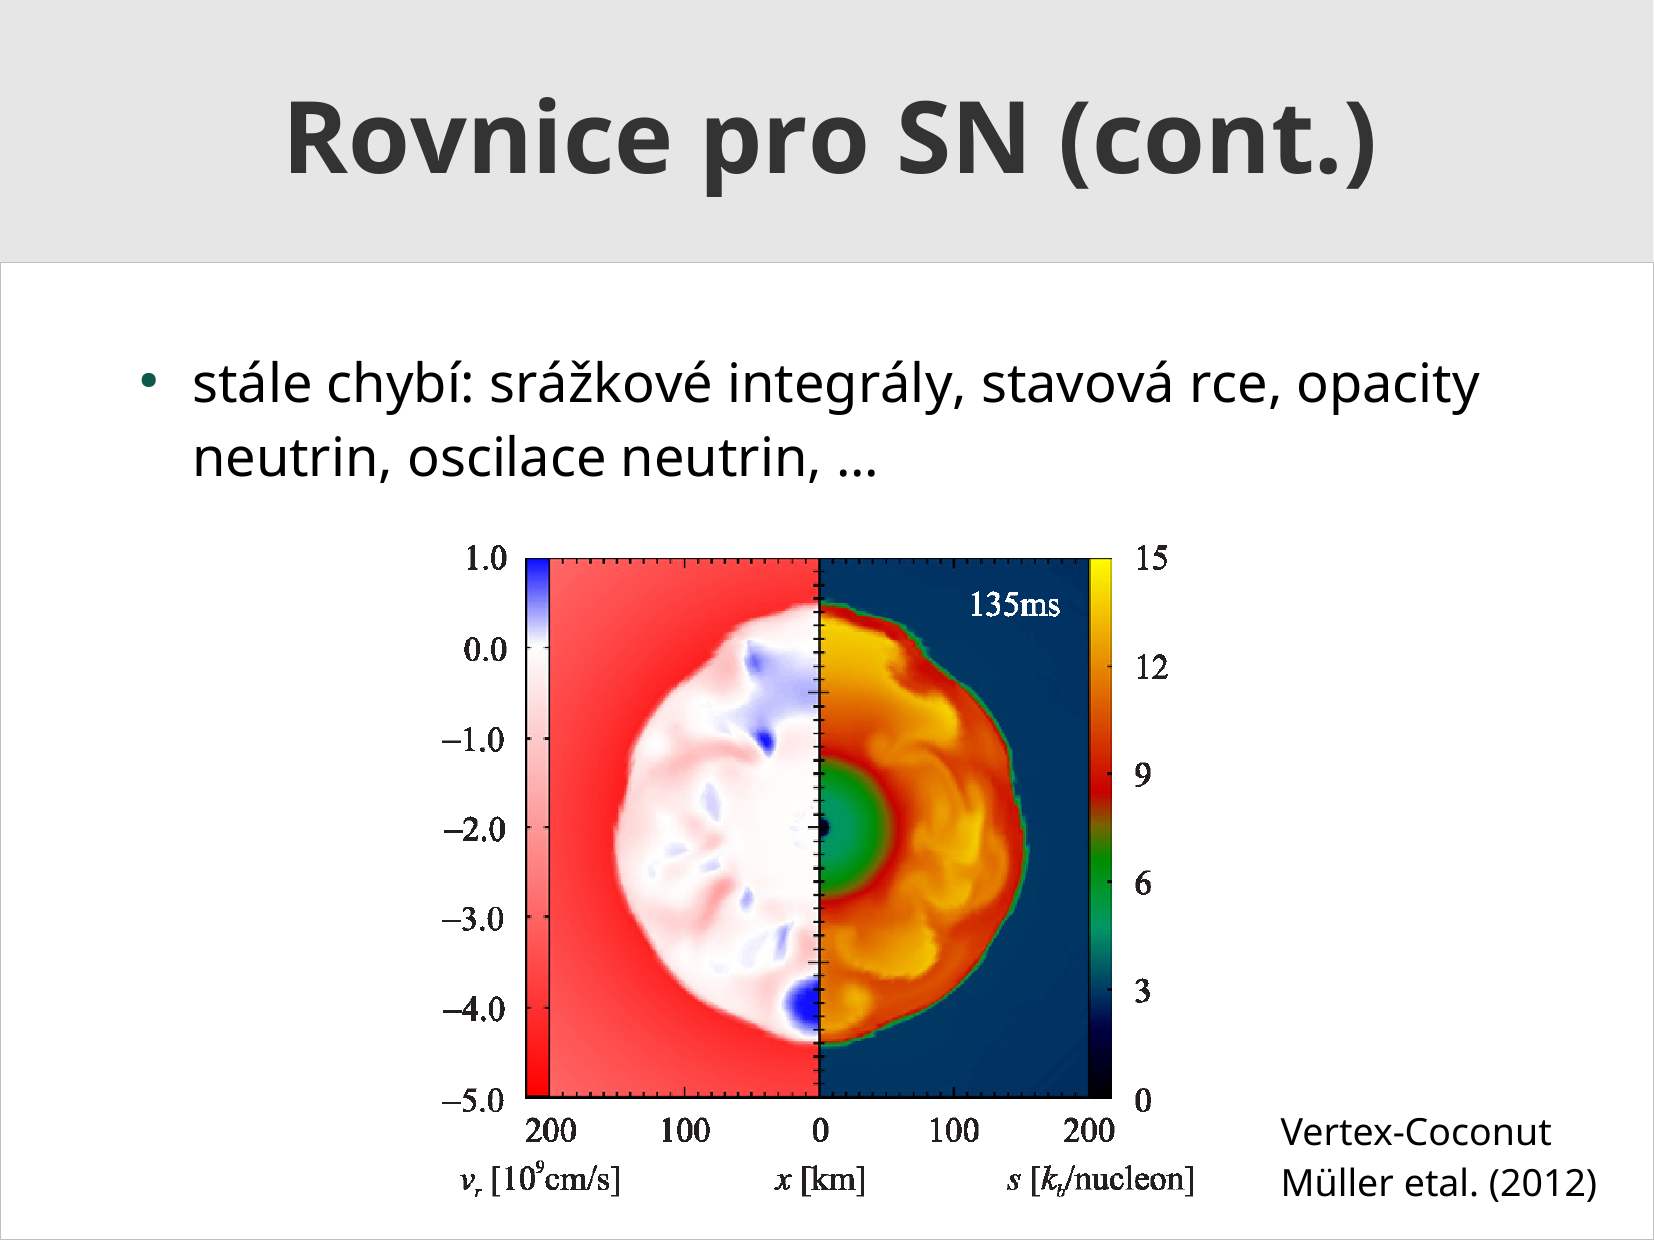

# Rovnice pro SN (cont.)
stále chybí: srážkové integrály, stavová rce, opacity neutrin, oscilace neutrin, ...
Vertex-Coconut
Müller etal. (2012)